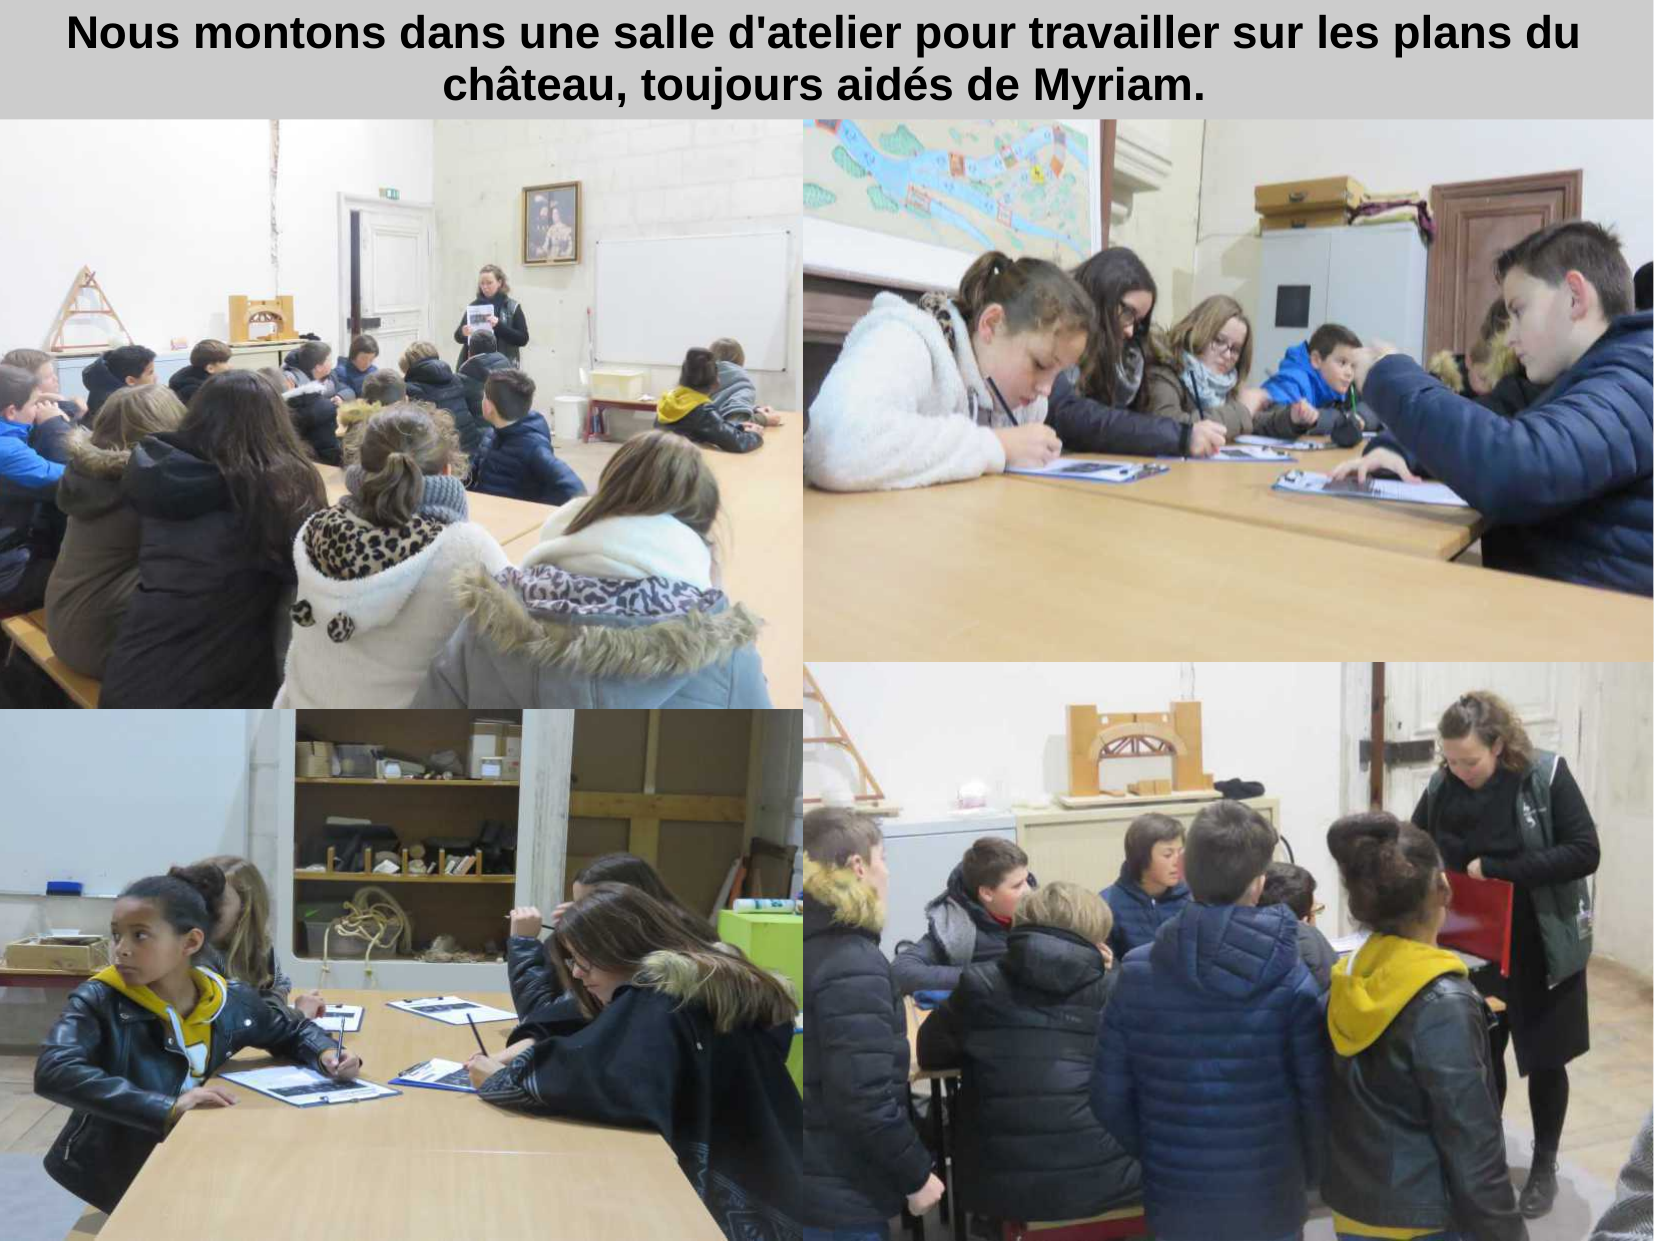

Nous montons dans une salle d'atelier pour travailler sur les plans du château, toujours aidés de Myriam.